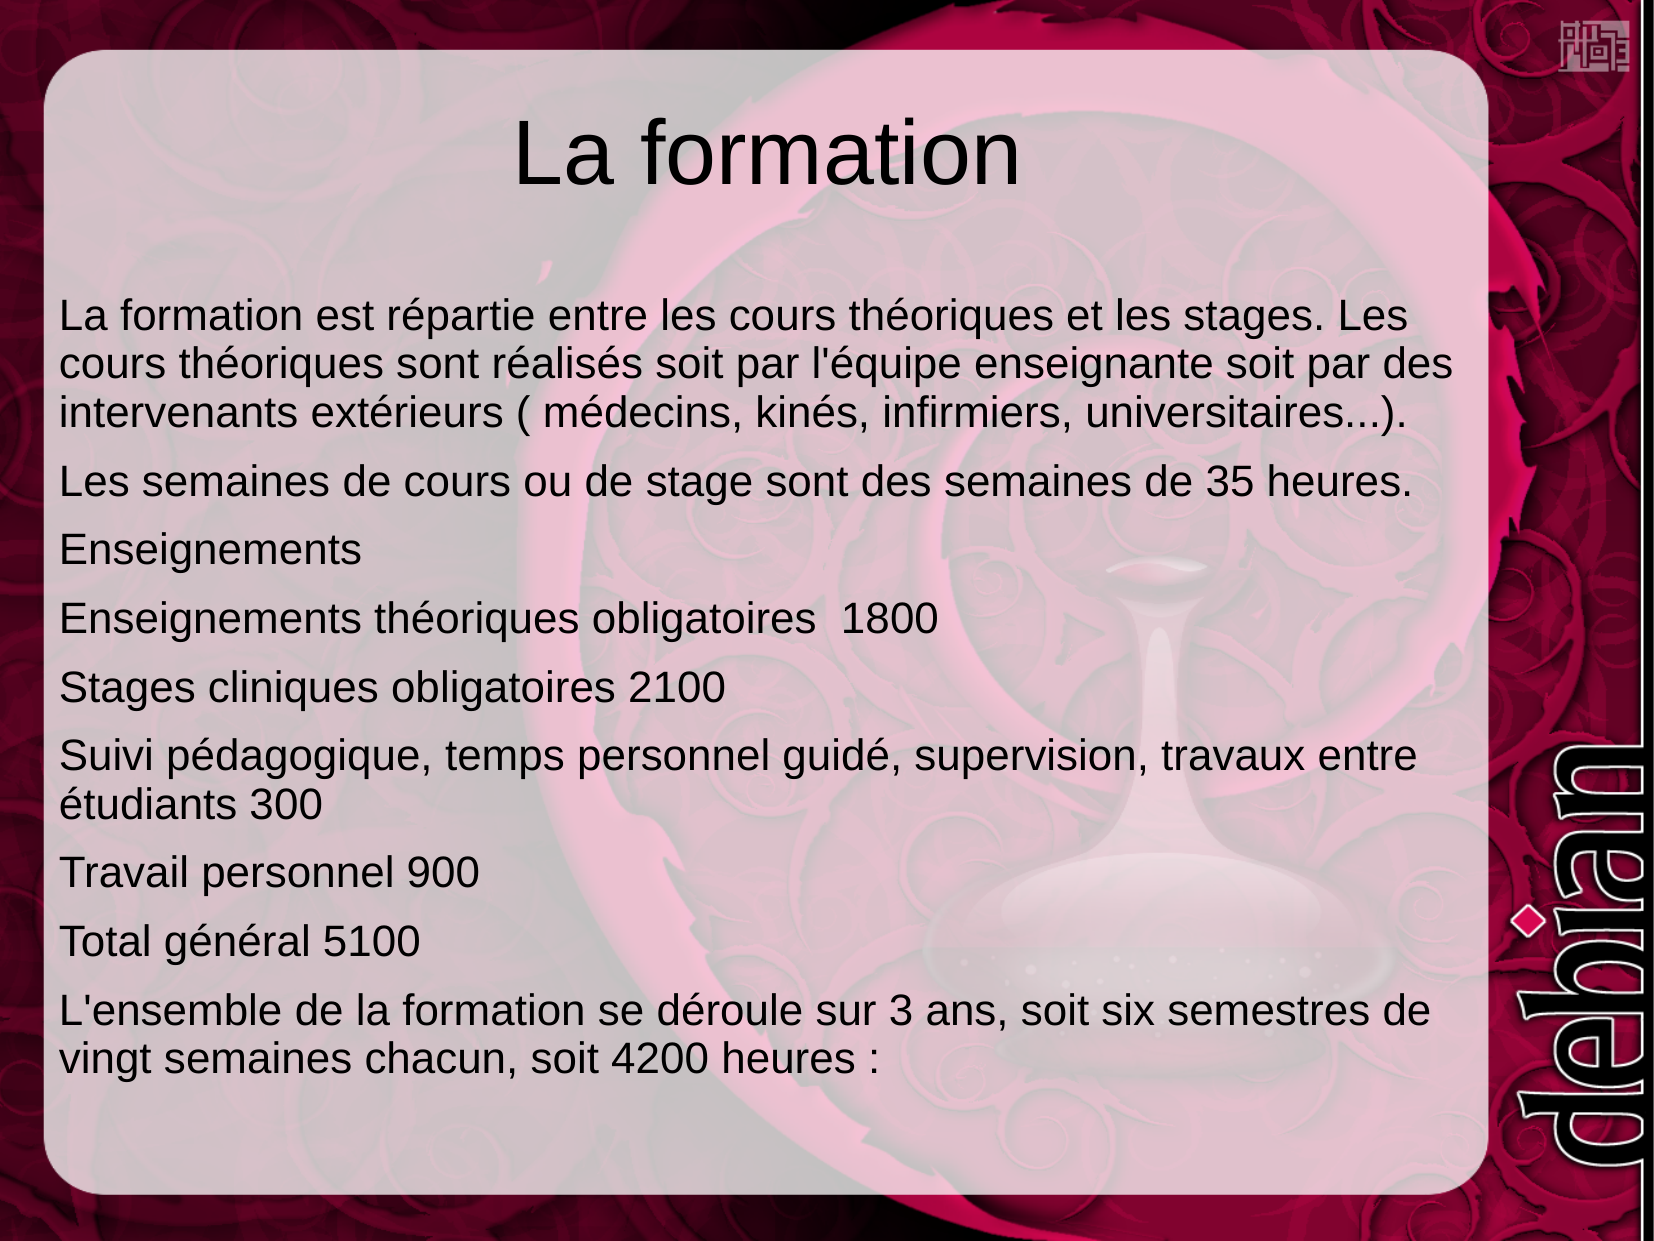

# La formation
La formation est répartie entre les cours théoriques et les stages. Les cours théoriques sont réalisés soit par l'équipe enseignante soit par des intervenants extérieurs ( médecins, kinés, infirmiers, universitaires...).
Les semaines de cours ou de stage sont des semaines de 35 heures.
Enseignements
Enseignements théoriques obligatoires 1800
Stages cliniques obligatoires 2100
Suivi pédagogique, temps personnel guidé, supervision, travaux entre étudiants 300
Travail personnel 900
Total général 5100
L'ensemble de la formation se déroule sur 3 ans, soit six semestres de vingt semaines chacun, soit 4200 heures :